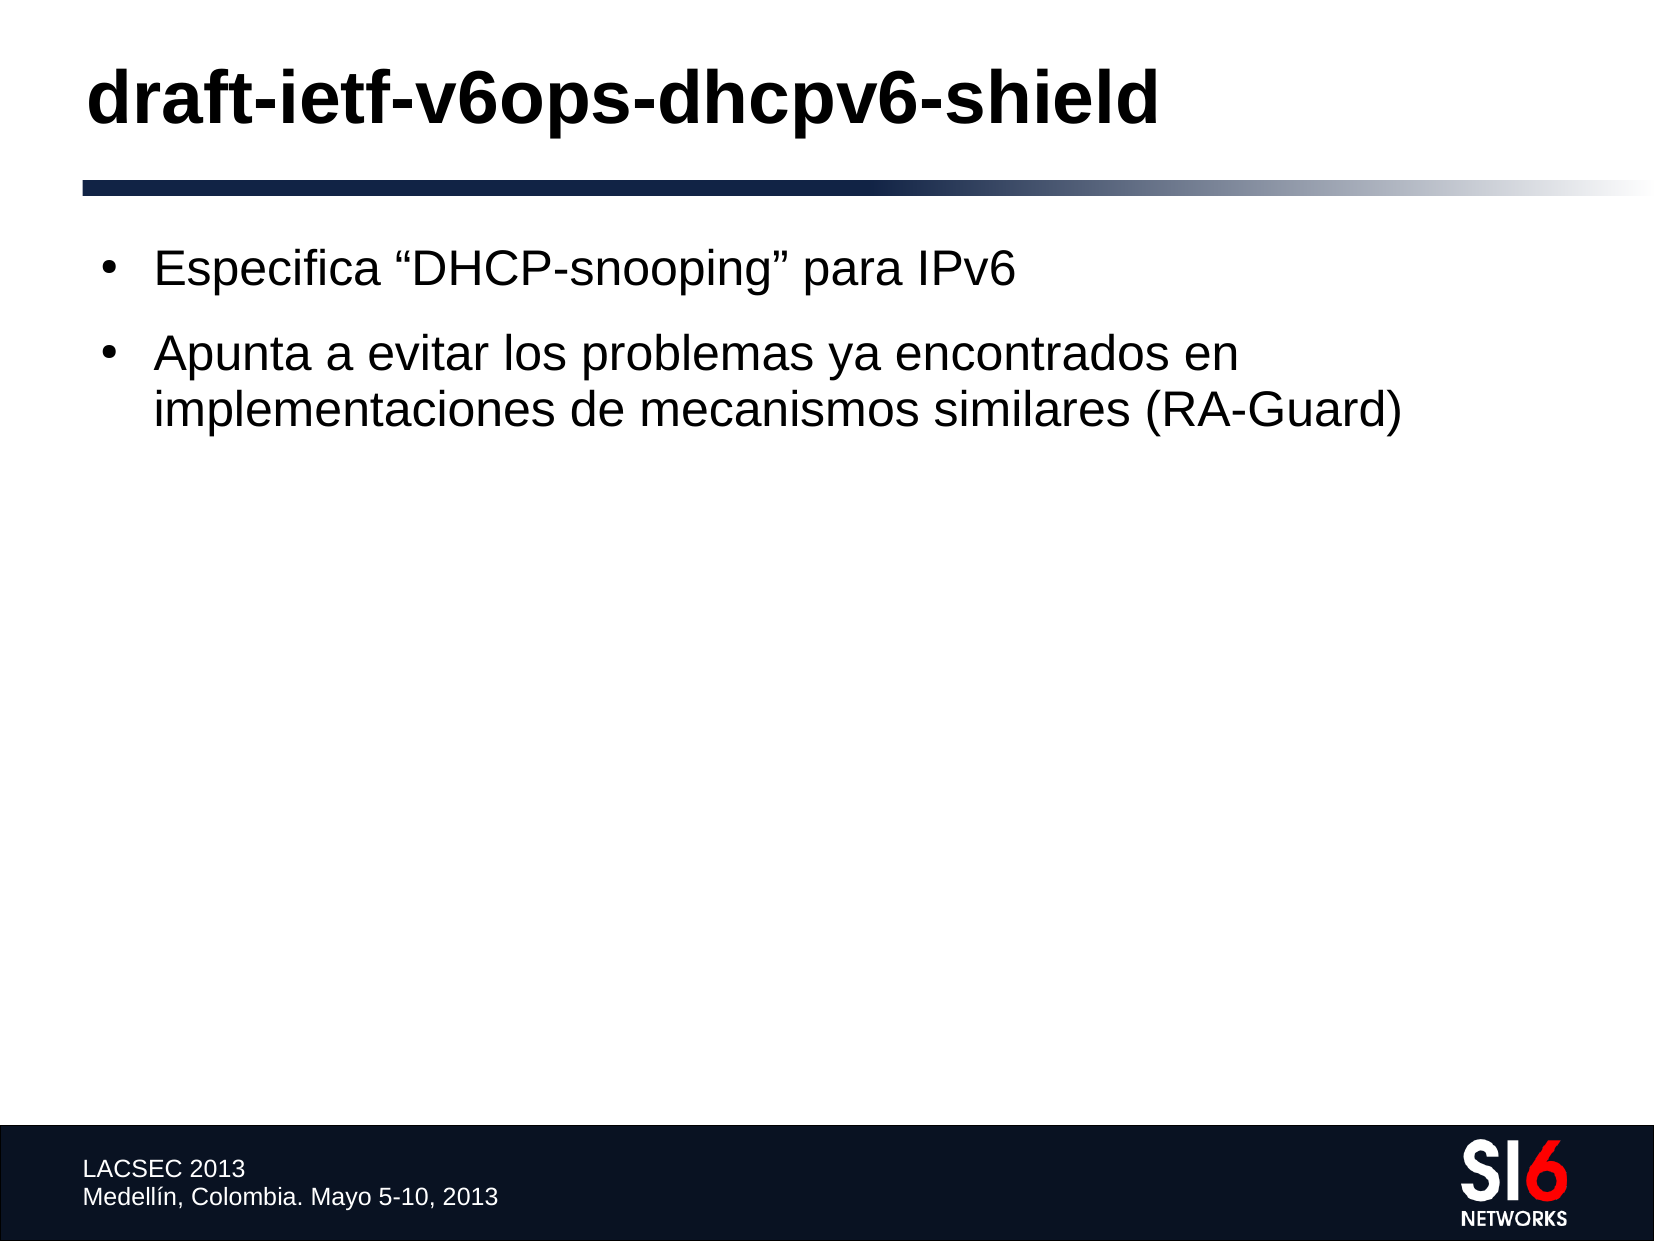

# draft-ietf-v6ops-dhcpv6-shield
Especifica “DHCP-snooping” para IPv6
Apunta a evitar los problemas ya encontrados en implementaciones de mecanismos similares (RA-Guard)